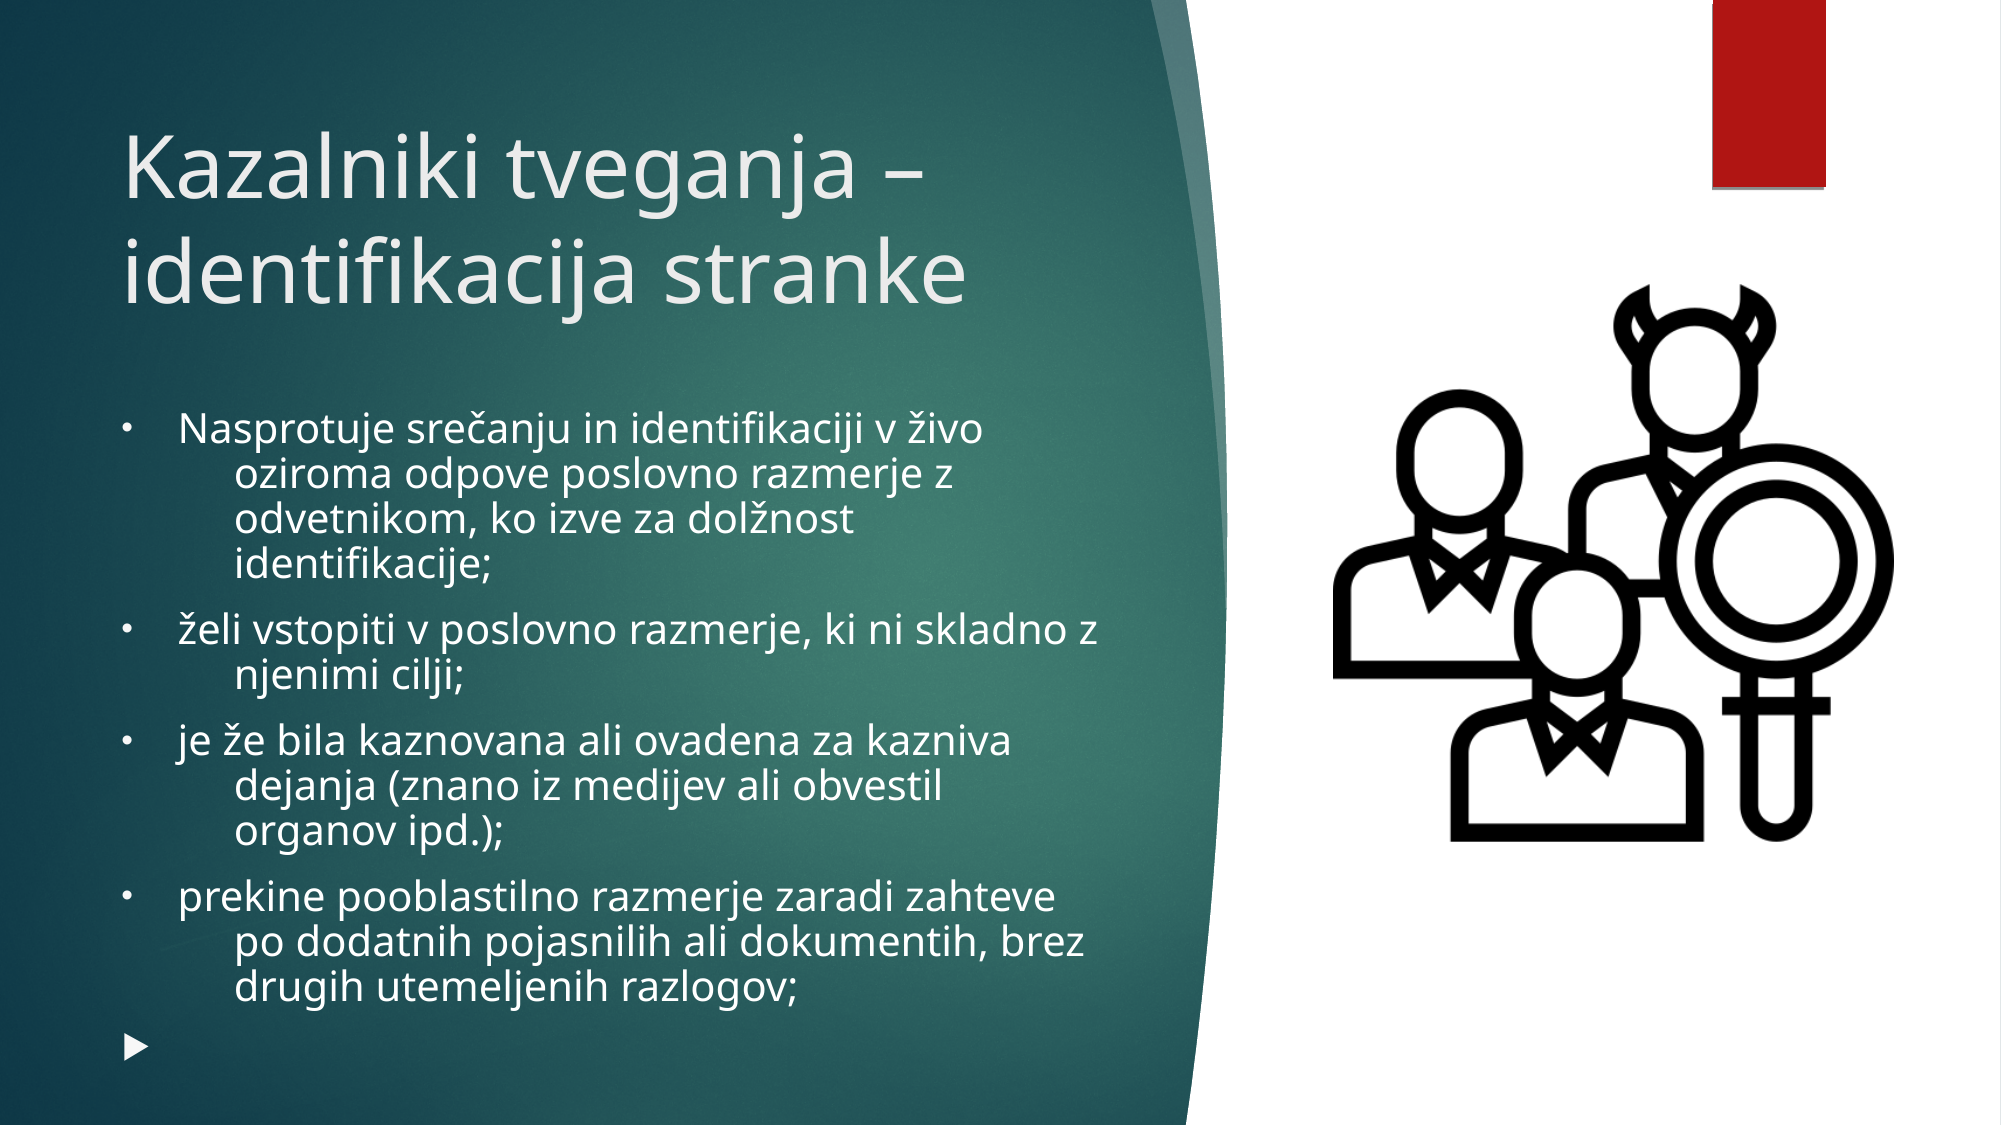

# Kazalniki tveganja – identifikacija stranke
Nasprotuje srečanju in identifikaciji v živo oziroma odpove poslovno razmerje z odvetnikom, ko izve za dolžnost identifikacije;
želi vstopiti v poslovno razmerje, ki ni skladno z njenimi cilji;
je že bila kaznovana ali ovadena za kazniva dejanja (znano iz medijev ali obvestil organov ipd.);
prekine pooblastilno razmerje zaradi zahteve po dodatnih pojasnilih ali dokumentih, brez drugih utemeljenih razlogov;